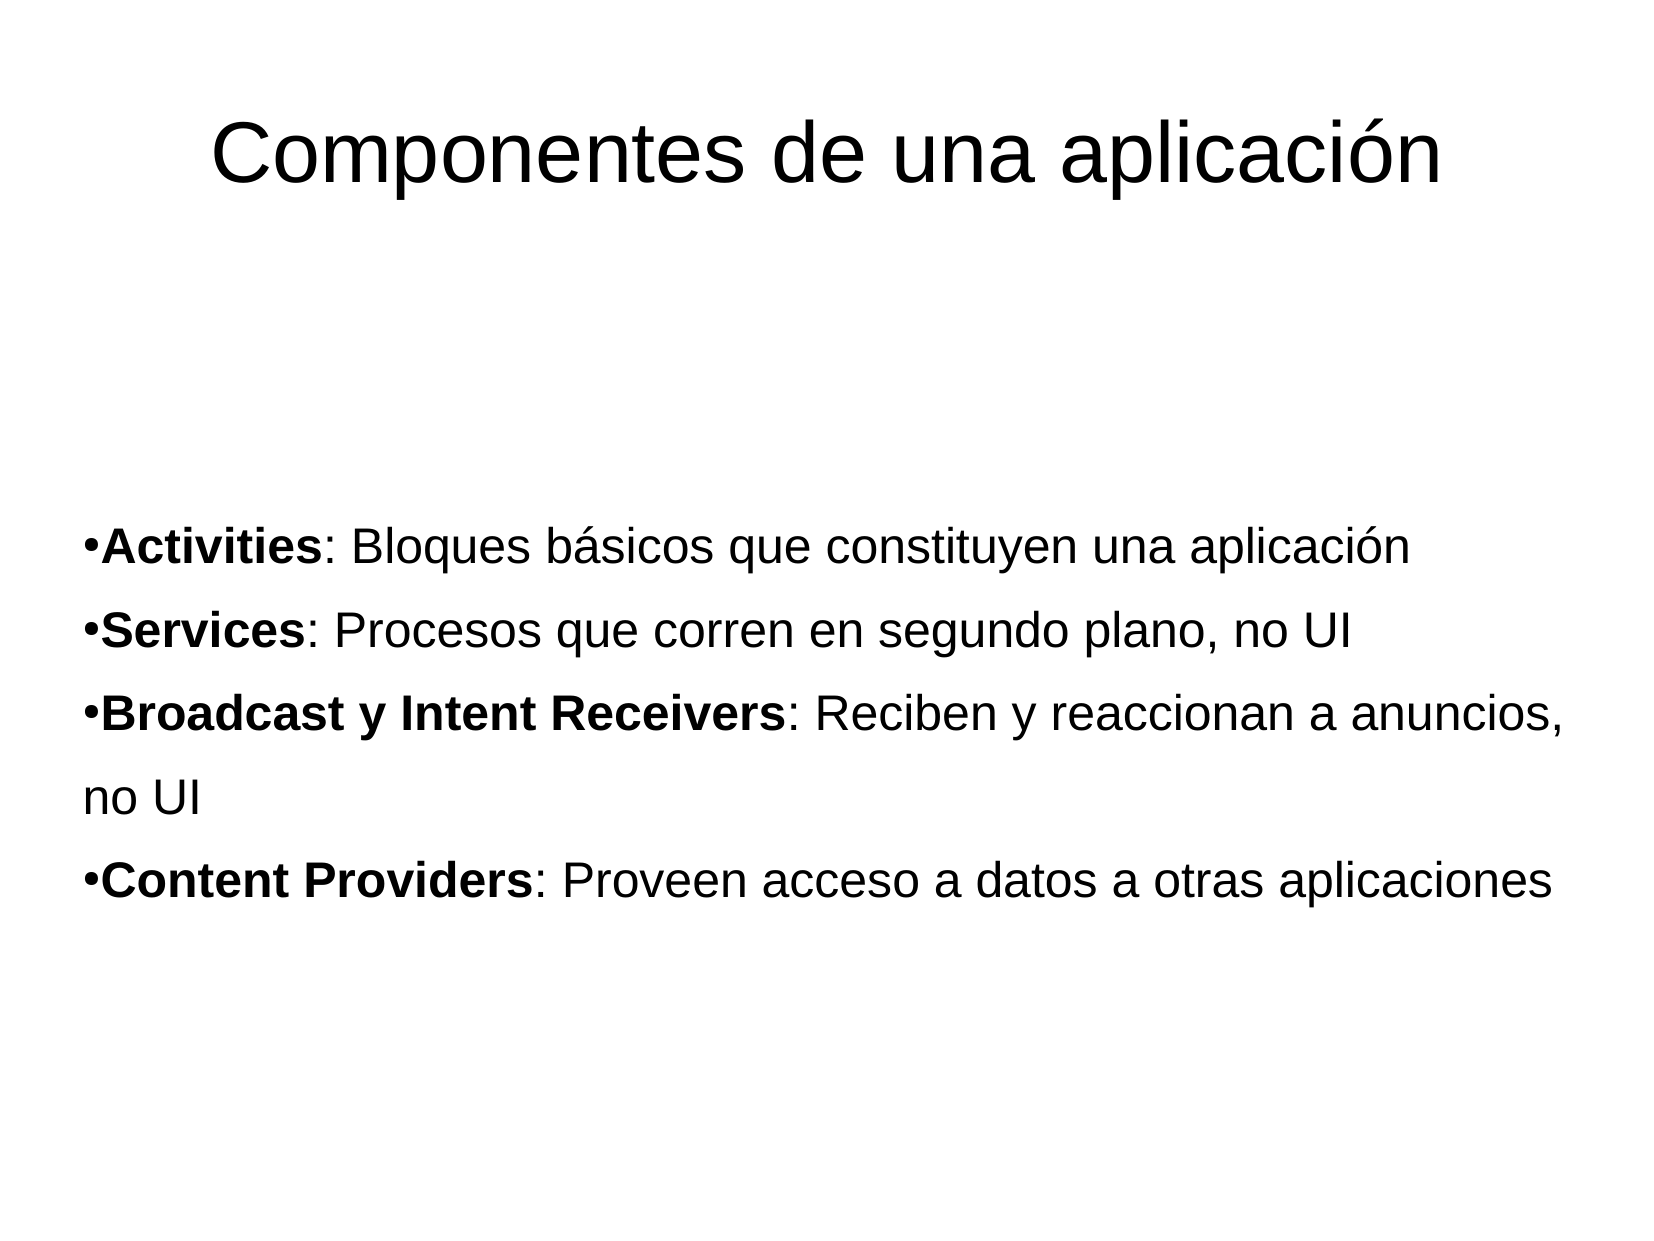

# Componentes de una aplicación
Activities: Bloques básicos que constituyen una aplicación
Services: Procesos que corren en segundo plano, no UI
Broadcast y Intent Receivers: Reciben y reaccionan a anuncios, no UI
Content Providers: Proveen acceso a datos a otras aplicaciones